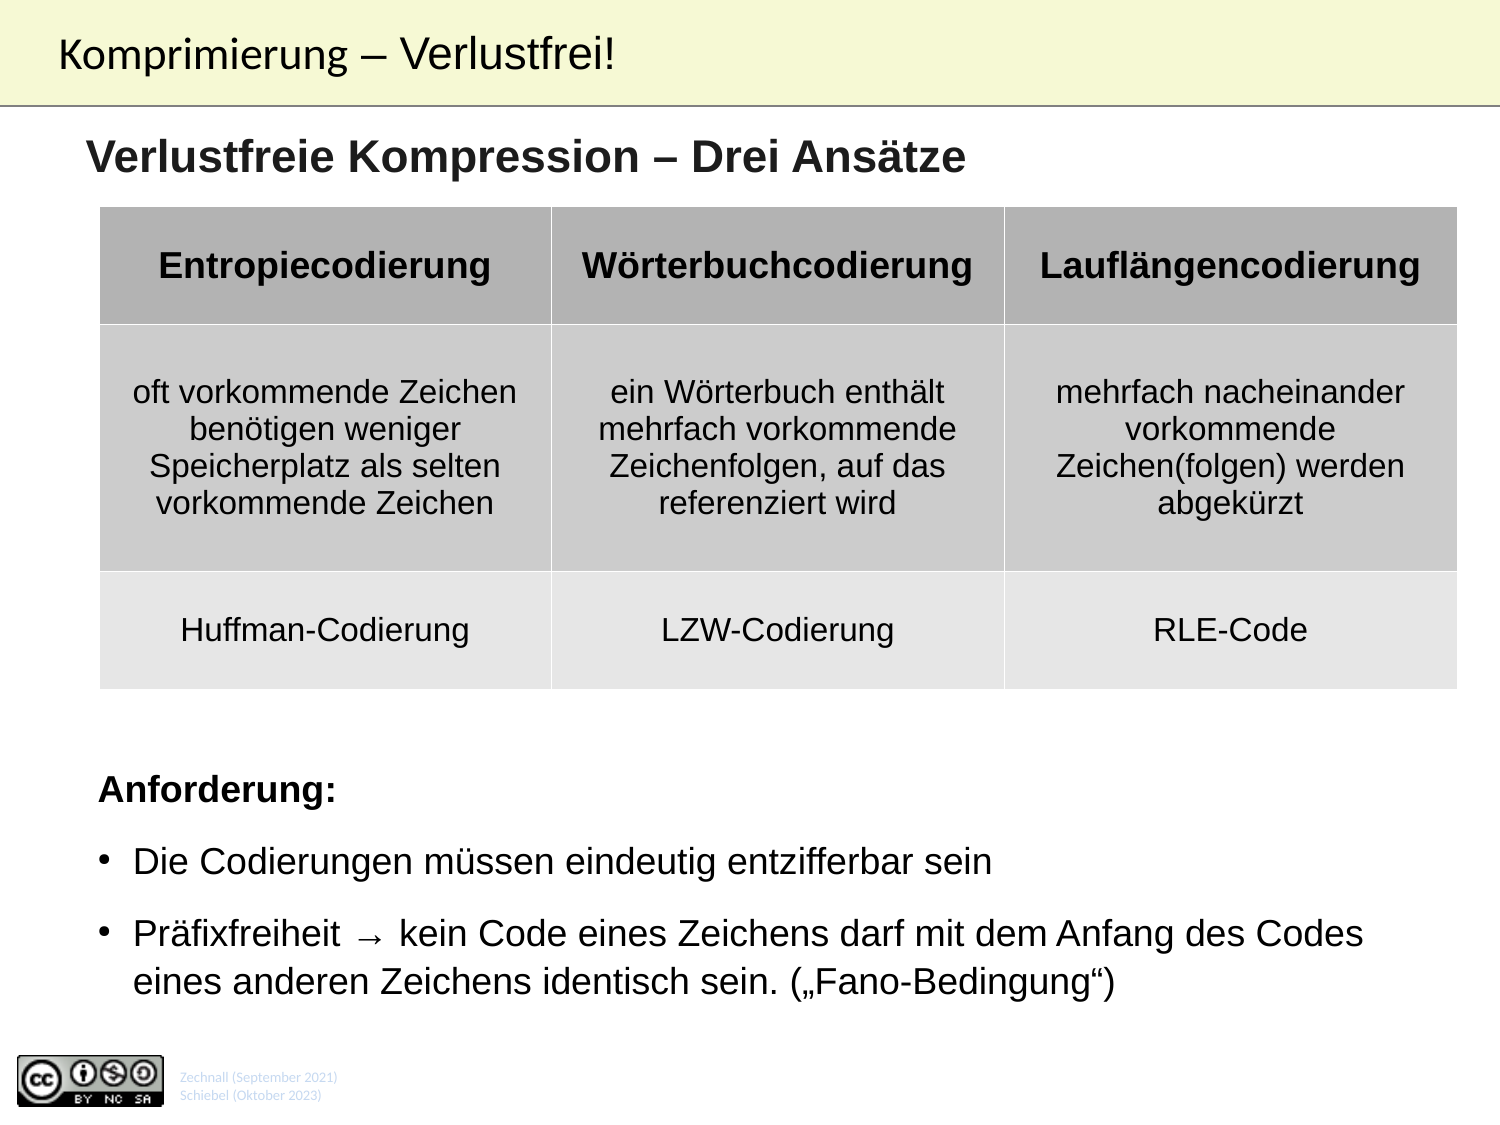

# Komprimierung – Verlustfrei!
Verlustfreie Kompression – Drei Ansätze
| Entropiecodierung | Wörterbuchcodierung | Lauflängencodierung |
| --- | --- | --- |
| oft vorkommende Zeichen benötigen weniger Speicherplatz als selten vorkommende Zeichen | ein Wörterbuch enthält mehrfach vorkommende Zeichenfolgen, auf das referenziert wird | mehrfach nacheinander vorkommende Zeichen(folgen) werden abgekürzt |
| Huffman-Codierung | LZW-Codierung | RLE-Code |
Anforderung:
Die Codierungen müssen eindeutig entzifferbar sein
Präfixfreiheit → kein Code eines Zeichens darf mit dem Anfang des Codes eines anderen Zeichens identisch sein. („Fano-Bedingung“)